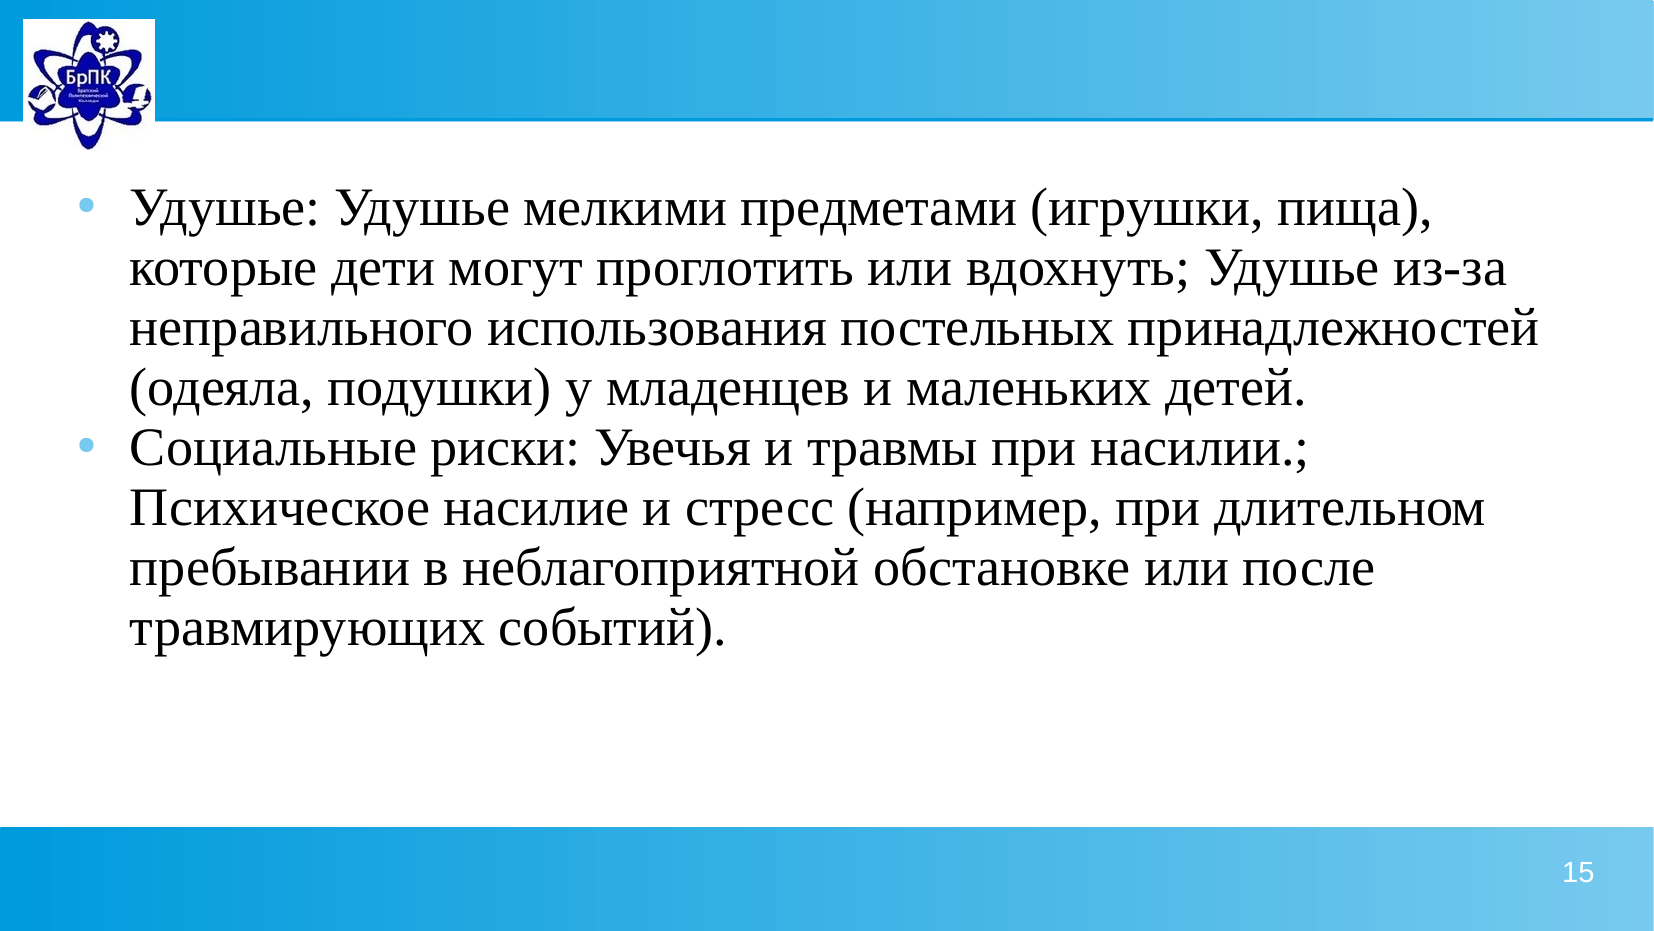

# Удушье: Удушье мелкими предметами (игрушки, пища), которые дети могут проглотить или вдохнуть; Удушье из-за неправильного использования постельных принадлежностей (одеяла, подушки) у младенцев и маленьких детей.
Социальные риски: Увечья и травмы при насилии.; Психическое насилие и стресс (например, при длительном пребывании в неблагоприятной обстановке или после травмирующих событий).
15